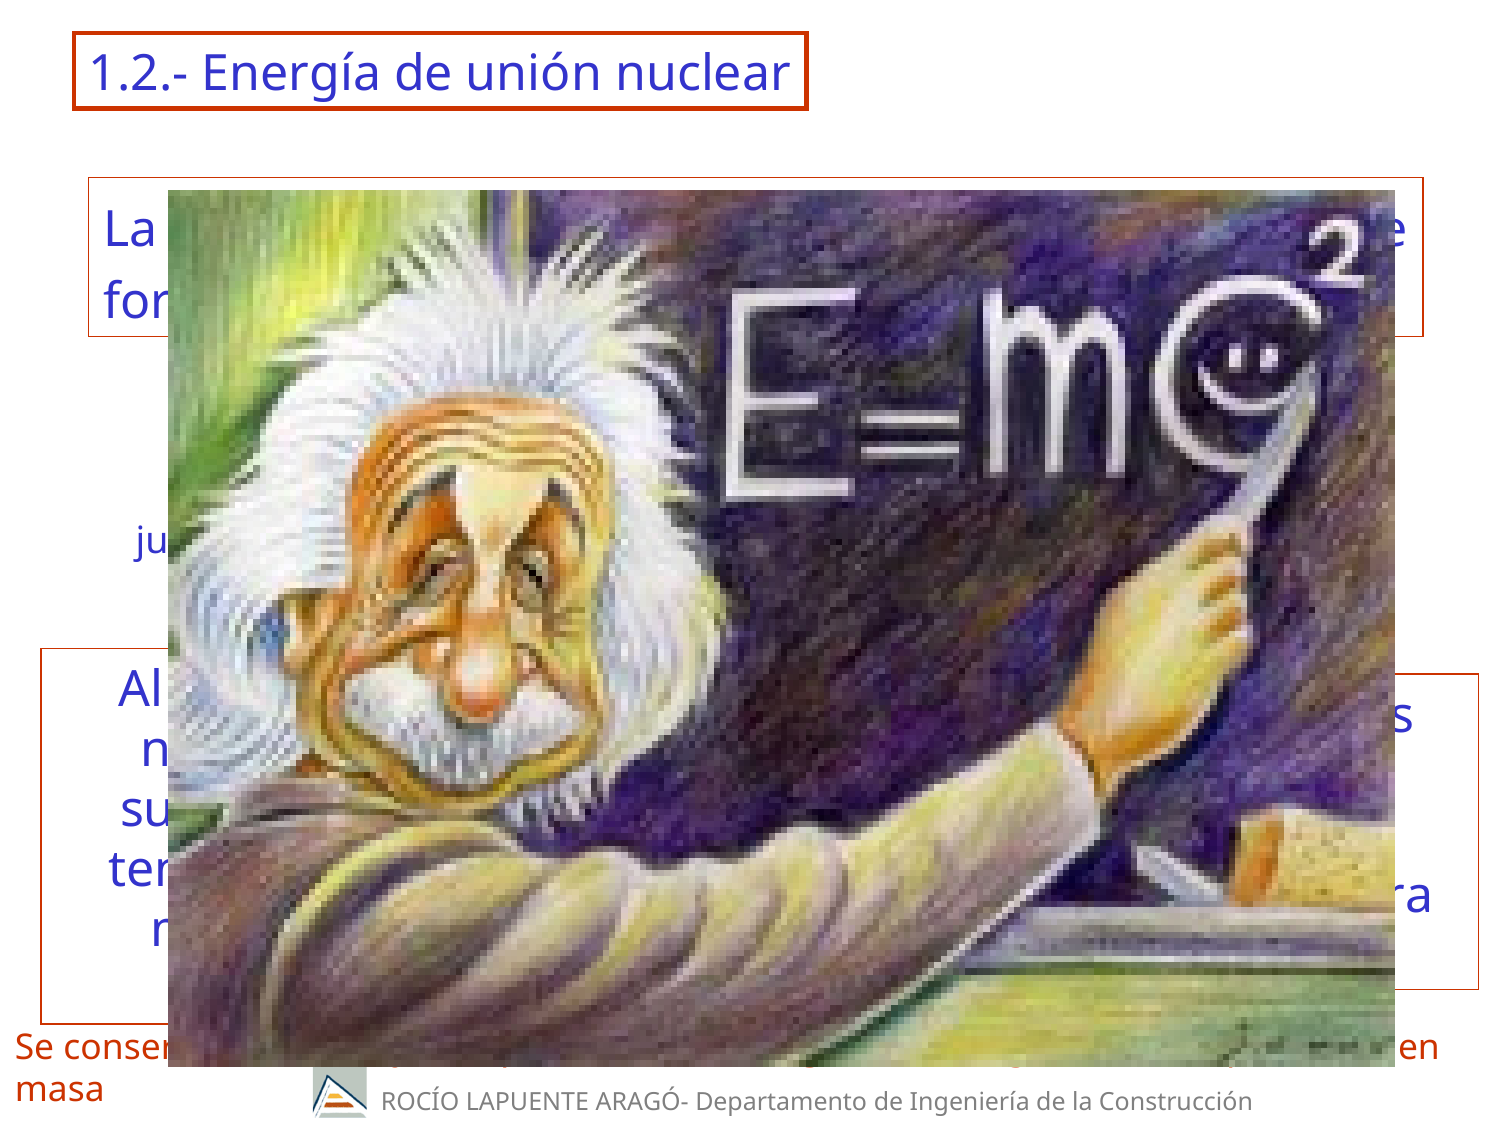

1.2.- Energía de unión nuclear
La equivalencia entre la masa y la energía fue formulada por Albert Einstein en la célebre ecuación
Masa en kg
Energía en julios (kg m2 sg-2)
E= mc2
Velocidad de la luz en m/sg
Al tratar con las fuerzas nucleares y partículas subatómicas es cuando tenemos que considerar más seriamente esta relación
En la mayor parte de las reacciones químicas el cambio de masa es demasiado pequeño para ser considerado
Se conservan: la masa y su equivalente en energía o la energía más su equivalente en masa